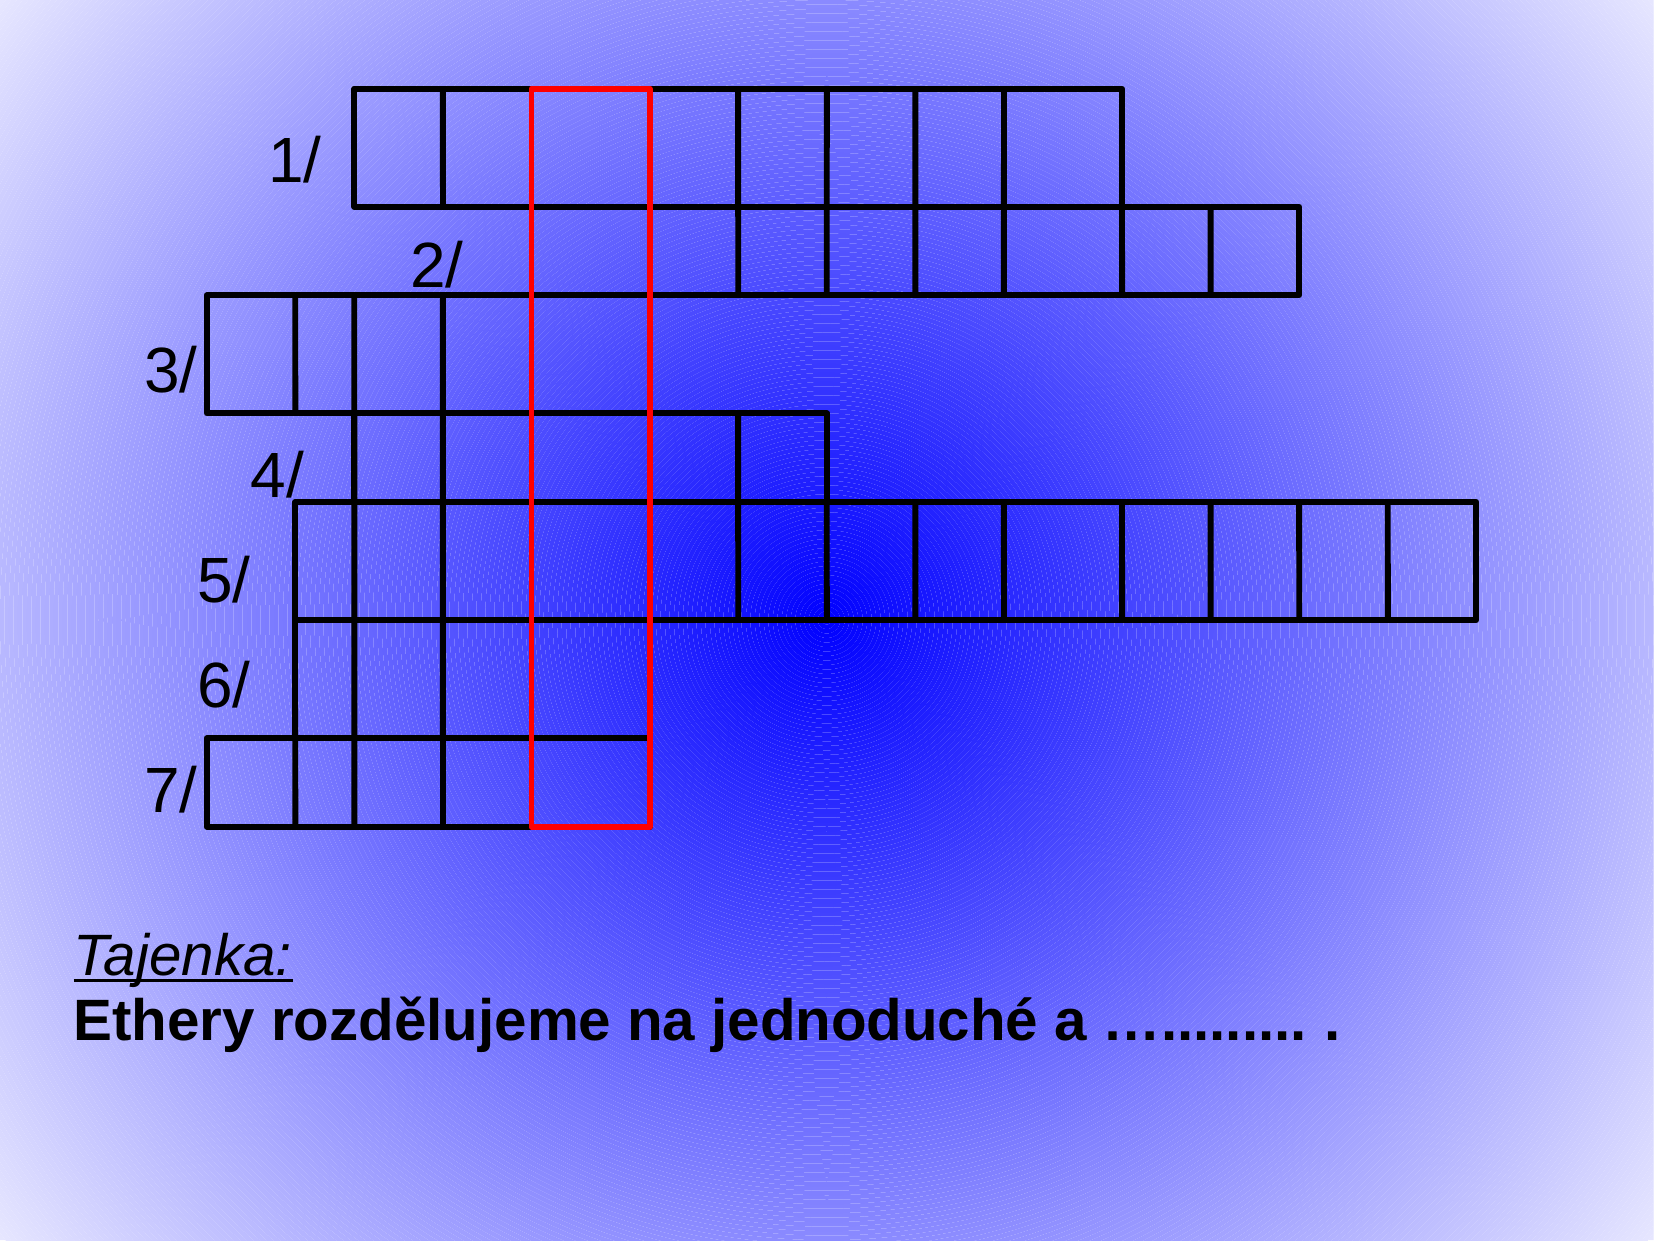

# 1/
 2/
3/
 4/
 5/
 6/
7/
Tajenka:
Ethery rozdělujeme na jednoduché a …......... .